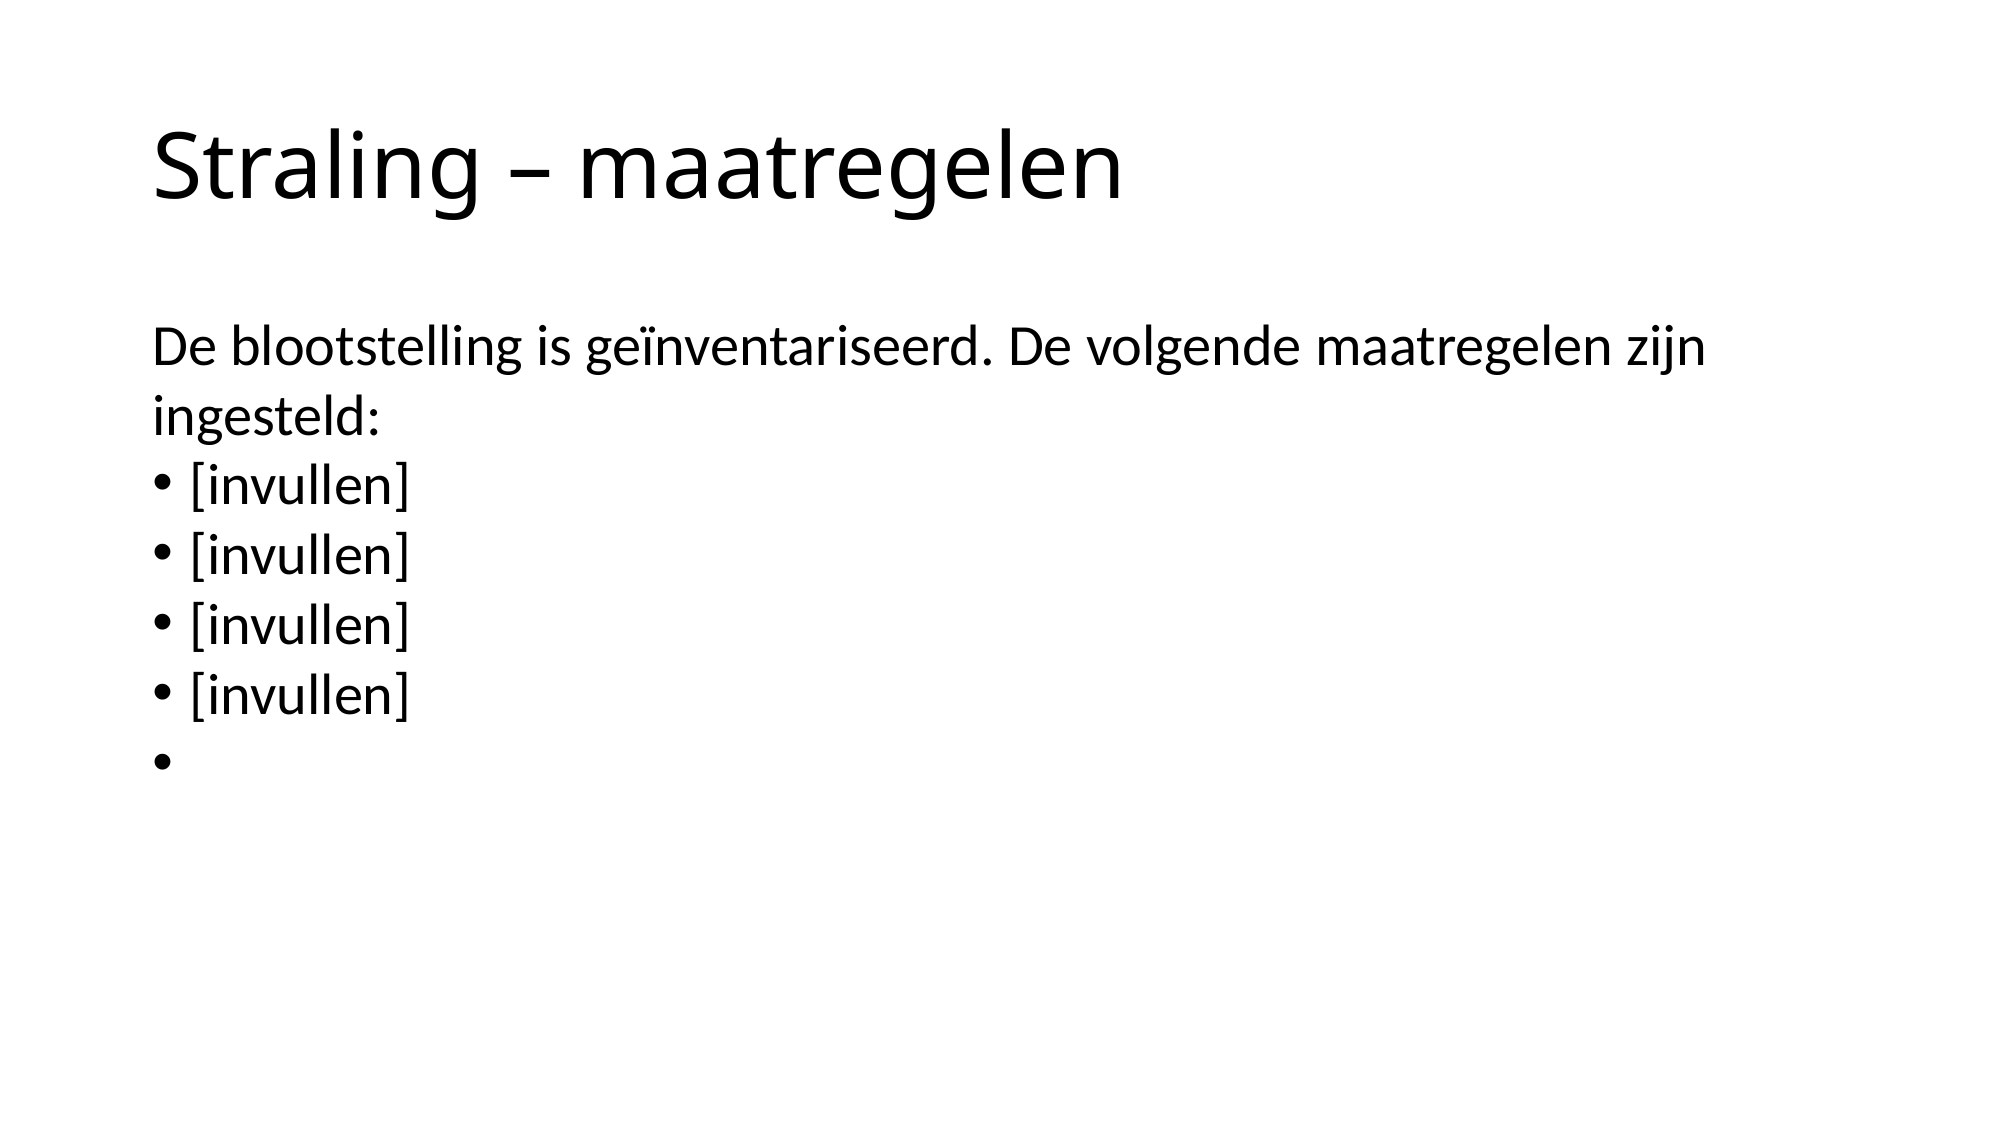

# Straling – maatregelen
De blootstelling is geïnventariseerd. De volgende maatregelen zijn ingesteld:
[invullen]
[invullen]
[invullen]
[invullen]